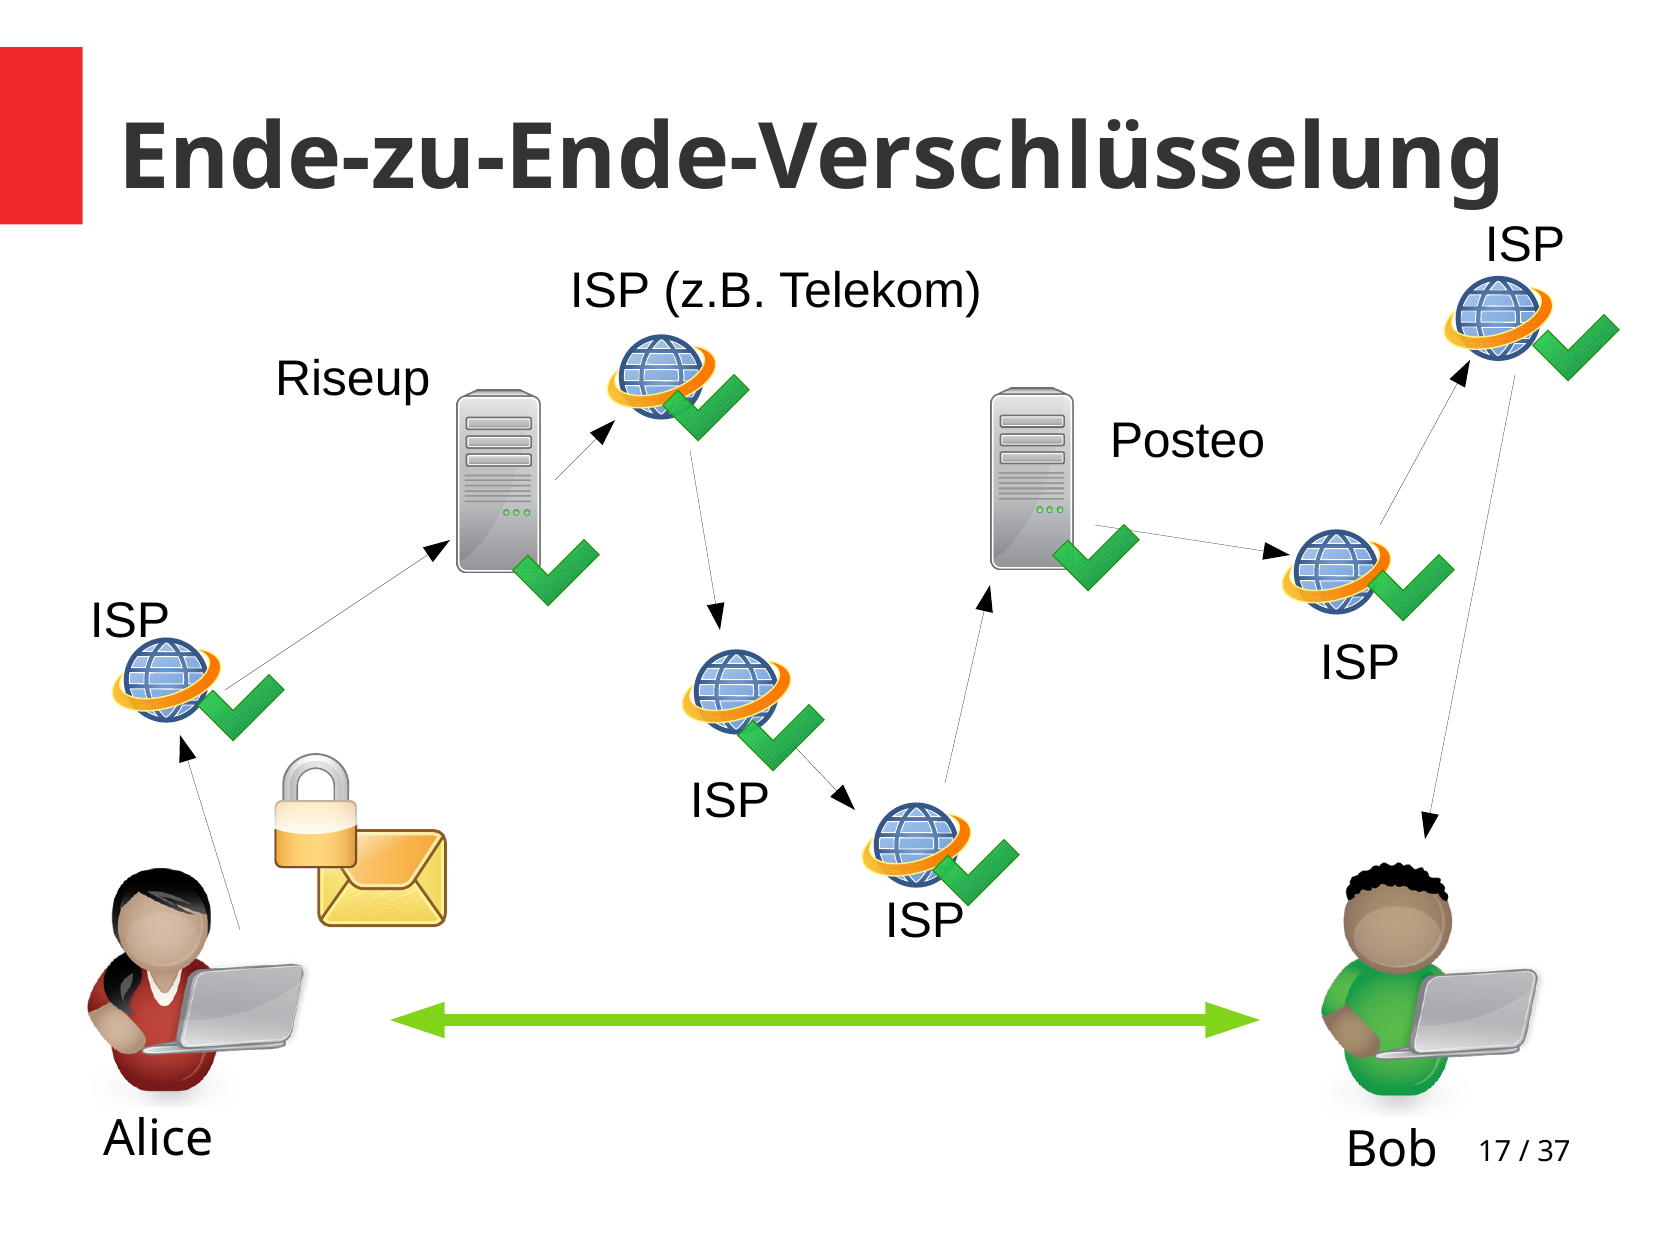

# Ende-zu-Ende-Verschlüsselung
ISP
ISP (z.B. Telekom)
Riseup
Posteo
ISP
ISP
ISP
ISP
Alice
Bob
17